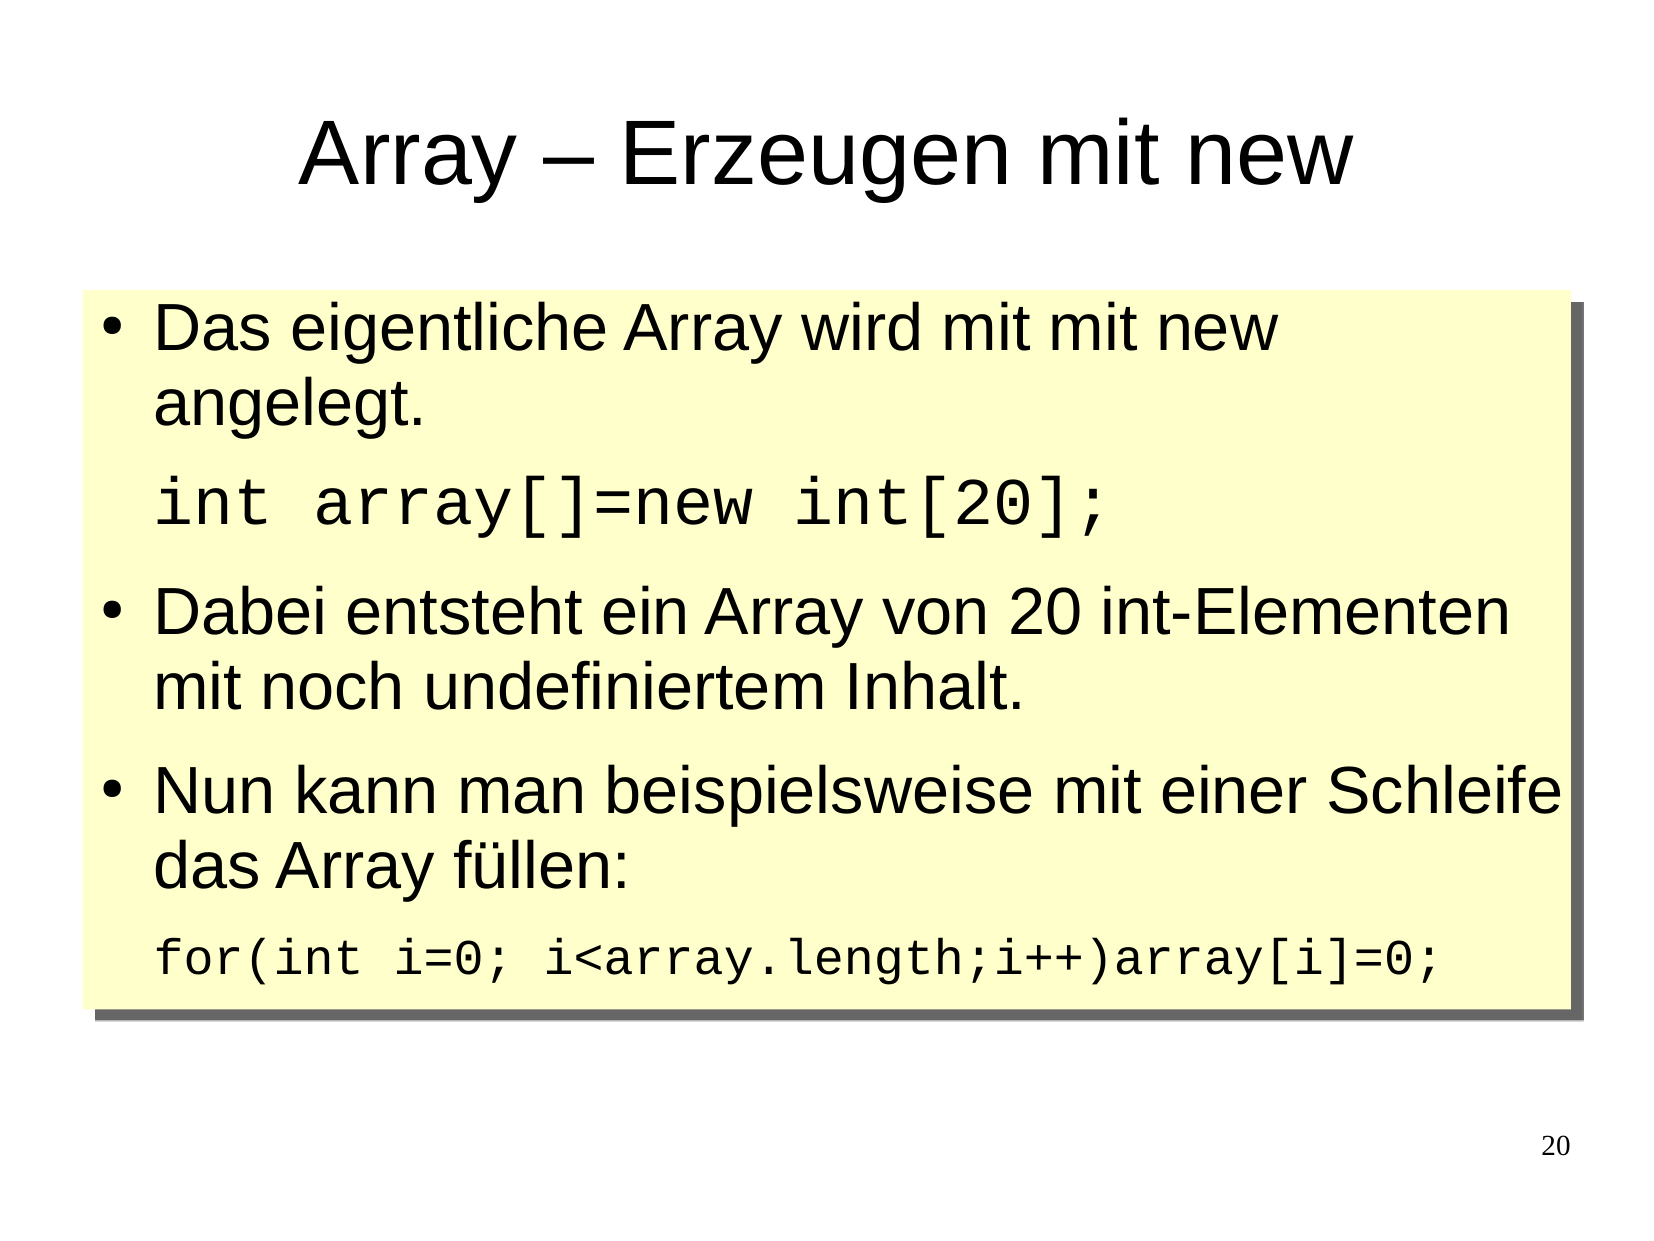

# Array – Erzeugen mit new
Das eigentliche Array wird mit mit new angelegt.
int array[]=new int[20];
Dabei entsteht ein Array von 20 int-Elementen mit noch undefiniertem Inhalt.
Nun kann man beispielsweise mit einer Schleife das Array füllen:
for(int i=0; i<array.length;i++)array[i]=0;
20